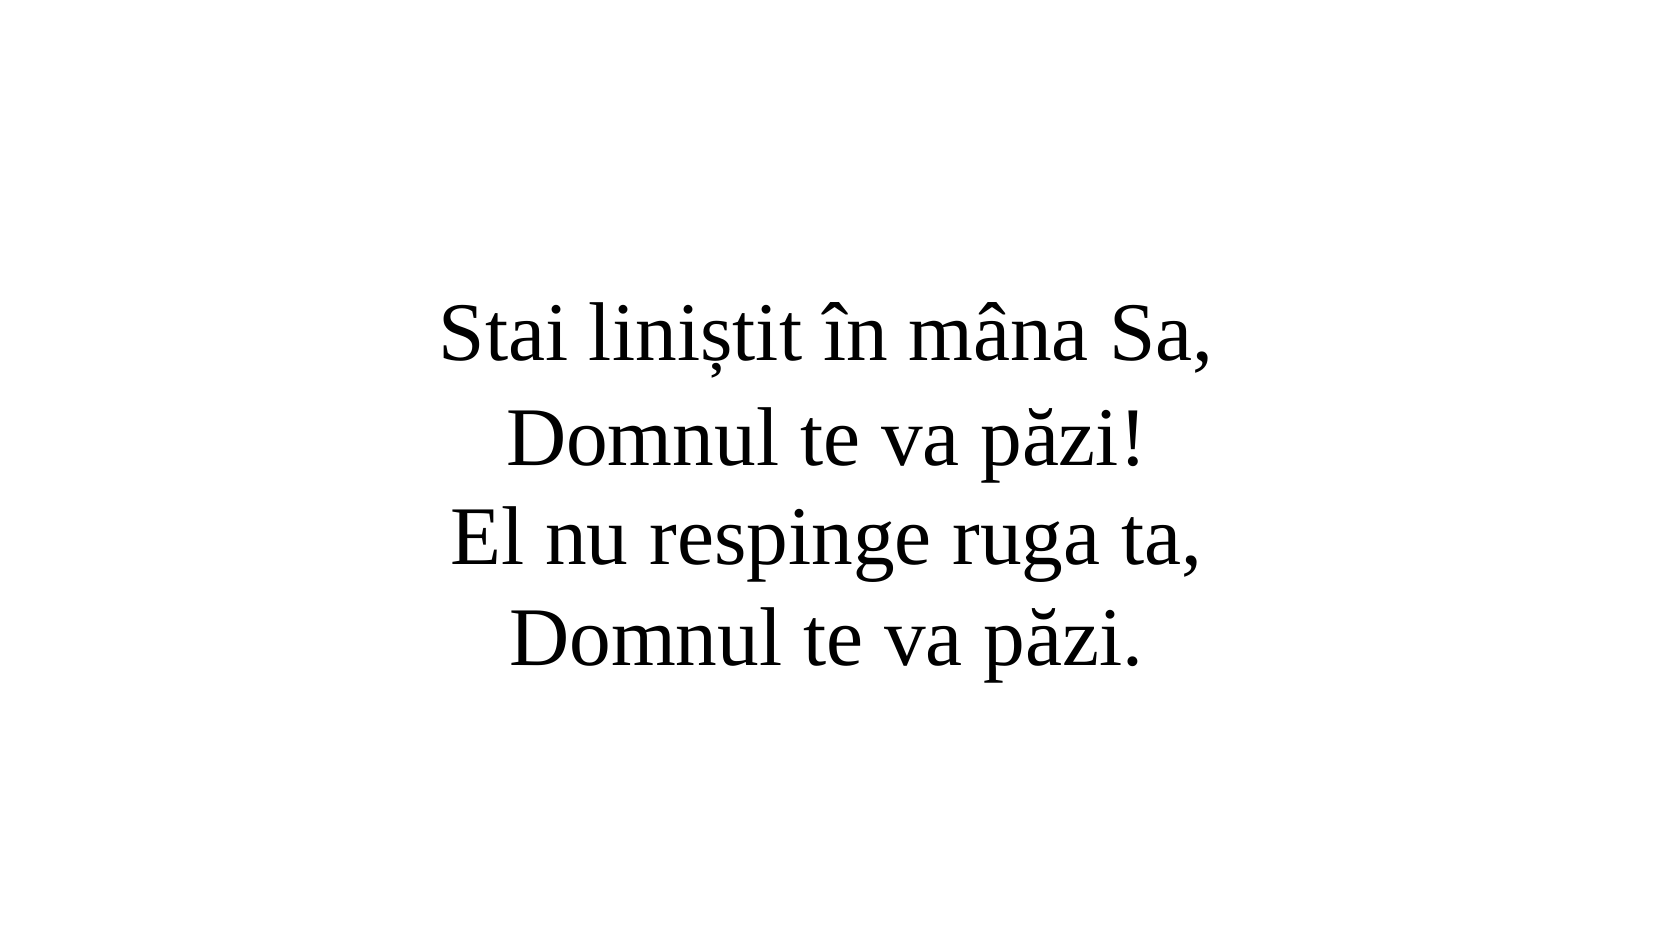

# Stai liniștit în mâna Sa,
Domnul te va păzi!
El nu respinge ruga ta,
Domnul te va păzi.